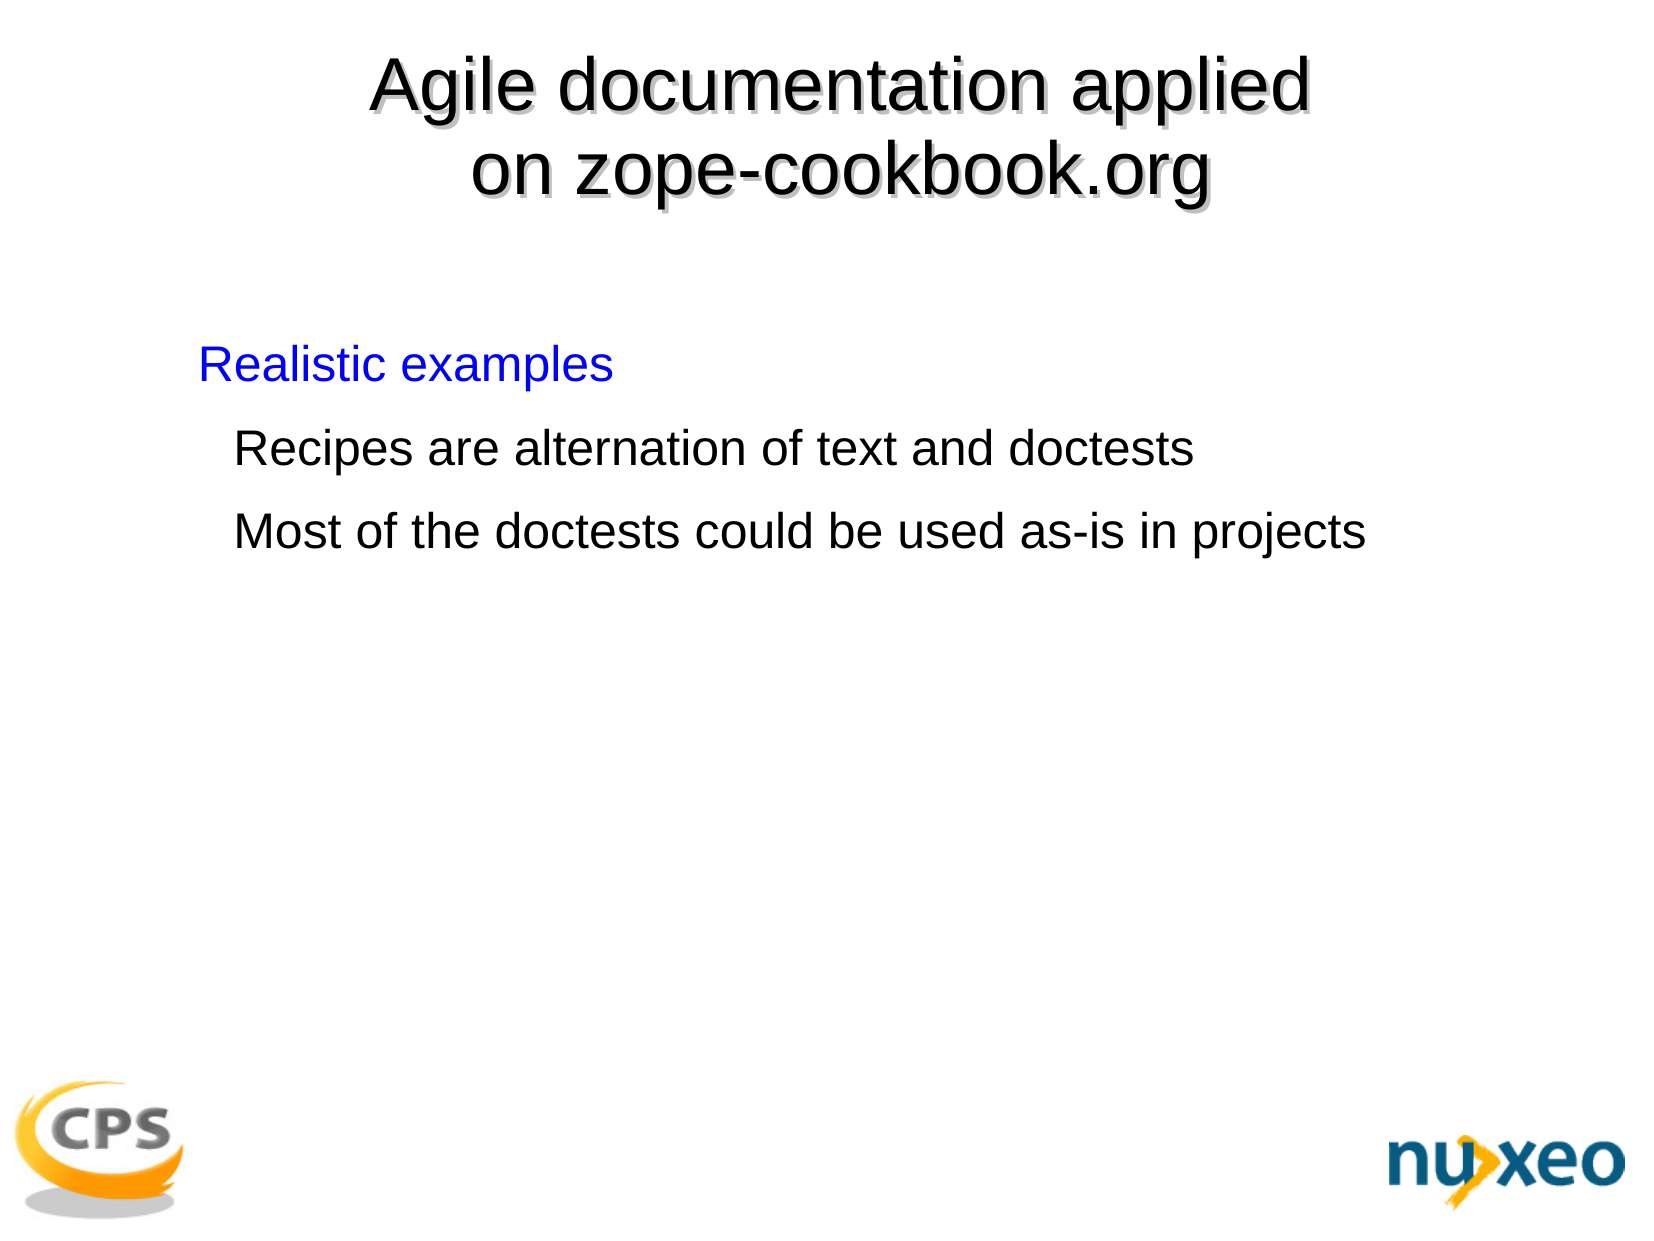

Agile documentation applied
on zope-cookbook.org
Realistic examples
Recipes are alternation of text and doctests
Most of the doctests could be used as-is in projects